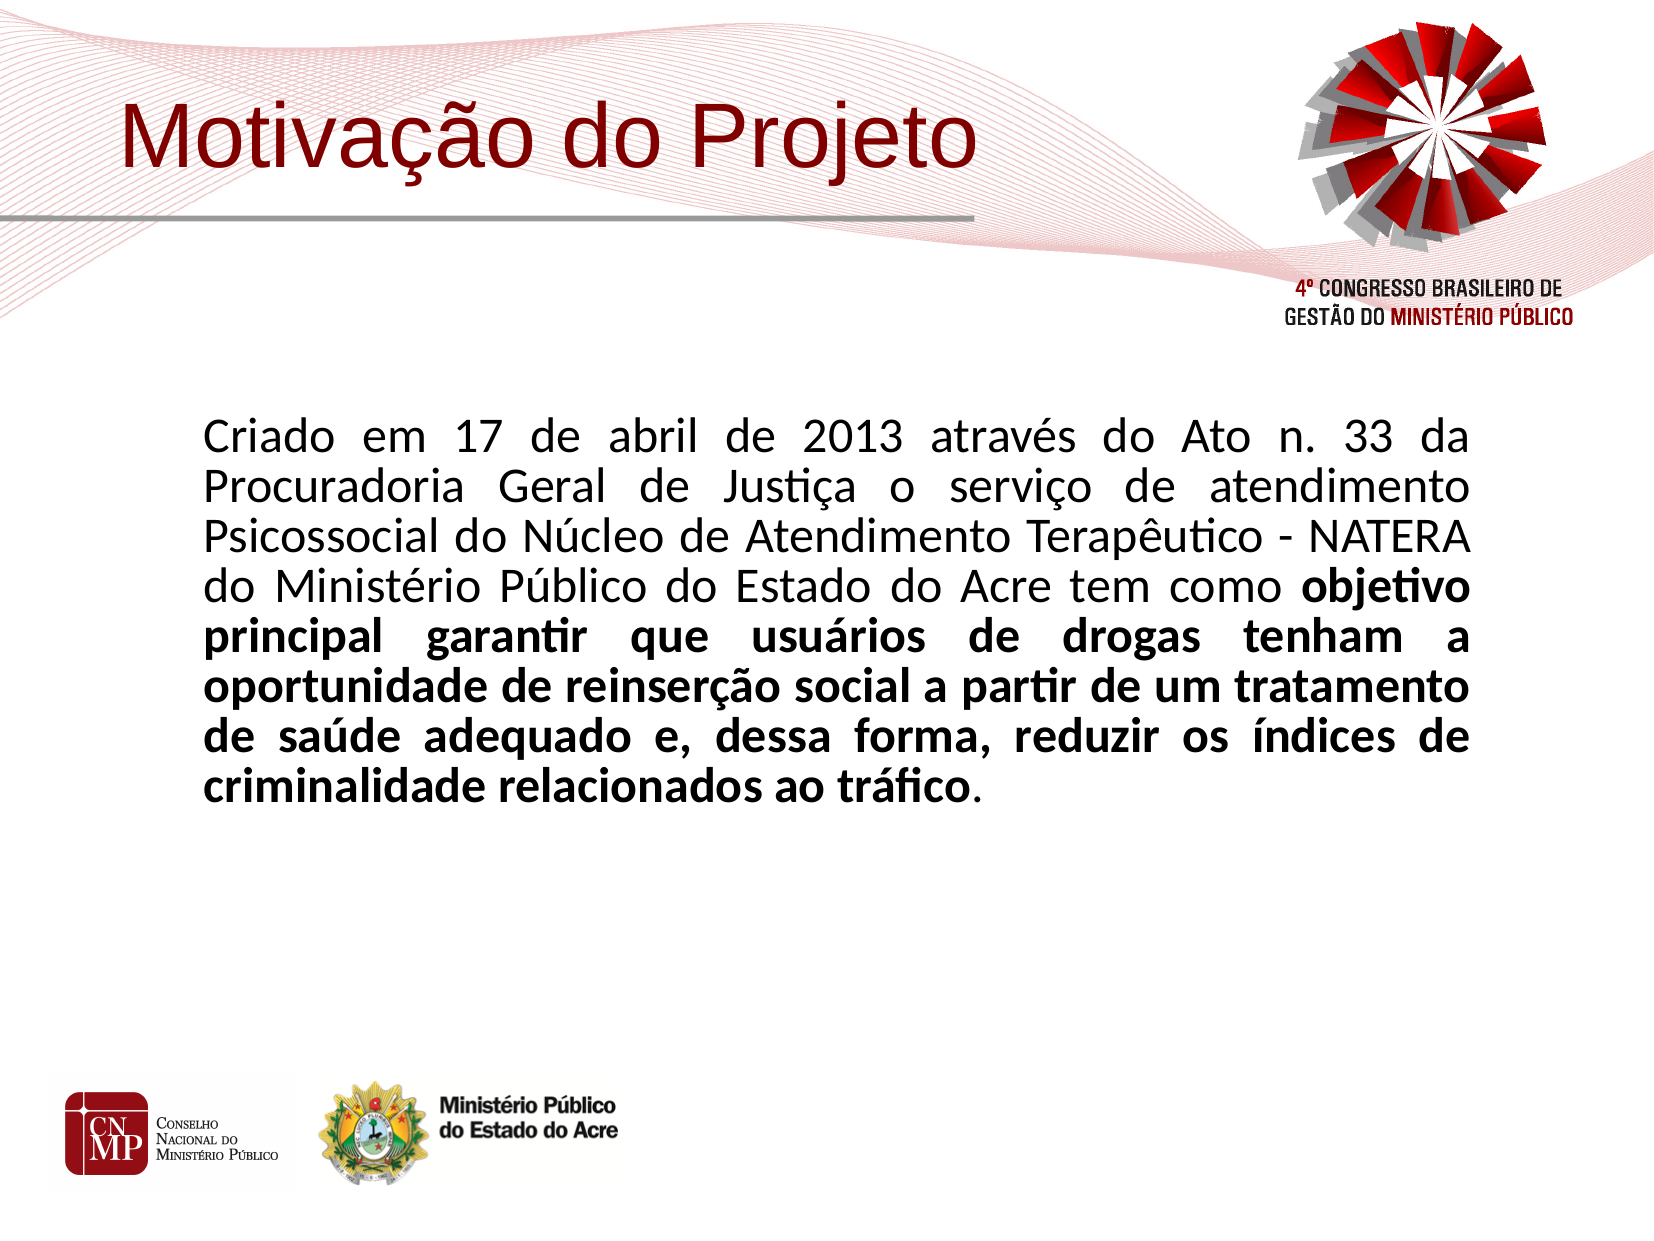

Motivação do Projeto
Criado em 17 de abril de 2013 através do Ato n. 33 da Procuradoria Geral de Justiça o serviço de atendimento Psicossocial do Núcleo de Atendimento Terapêutico - NATERA do Ministério Público do Estado do Acre tem como objetivo principal garantir que usuários de drogas tenham a oportunidade de reinserção social a partir de um tratamento de saúde adequado e, dessa forma, reduzir os índices de criminalidade relacionados ao tráfico.